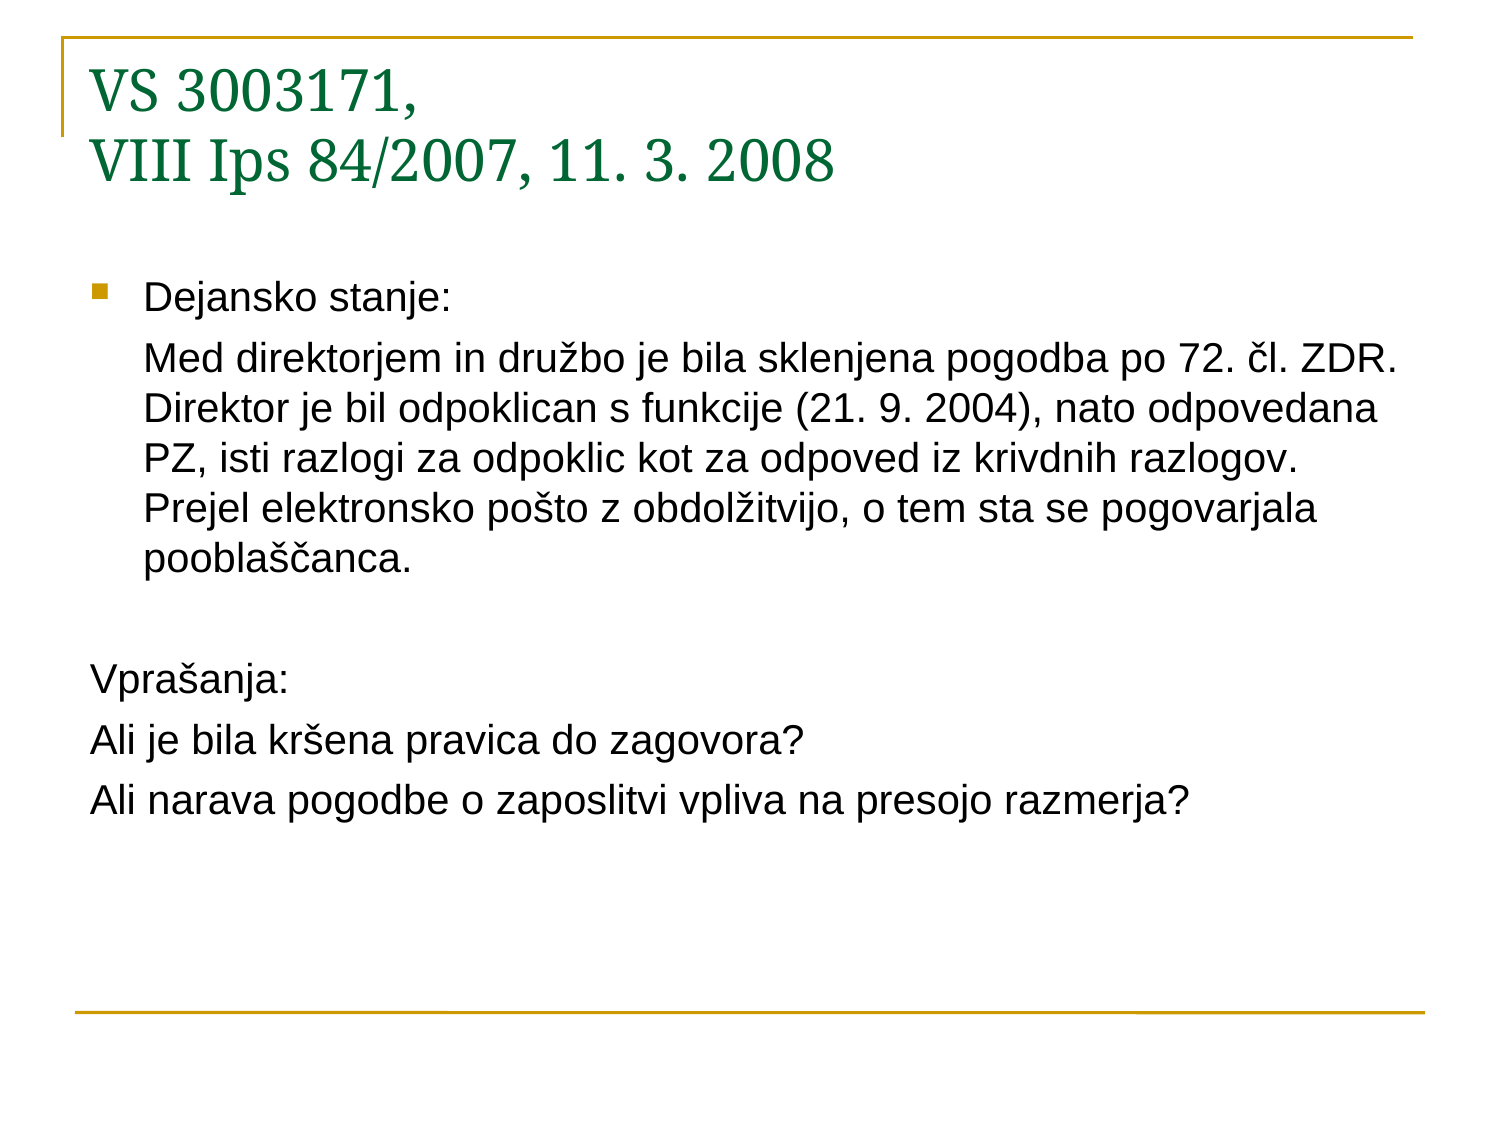

# VS 3003171, VIII Ips 84/2007, 11. 3. 2008
Dejansko stanje:
	Med direktorjem in družbo je bila sklenjena pogodba po 72. čl. ZDR. Direktor je bil odpoklican s funkcije (21. 9. 2004), nato odpovedana PZ, isti razlogi za odpoklic kot za odpoved iz krivdnih razlogov. Prejel elektronsko pošto z obdolžitvijo, o tem sta se pogovarjala pooblaščanca.
Vprašanja:
Ali je bila kršena pravica do zagovora?
Ali narava pogodbe o zaposlitvi vpliva na presojo razmerja?